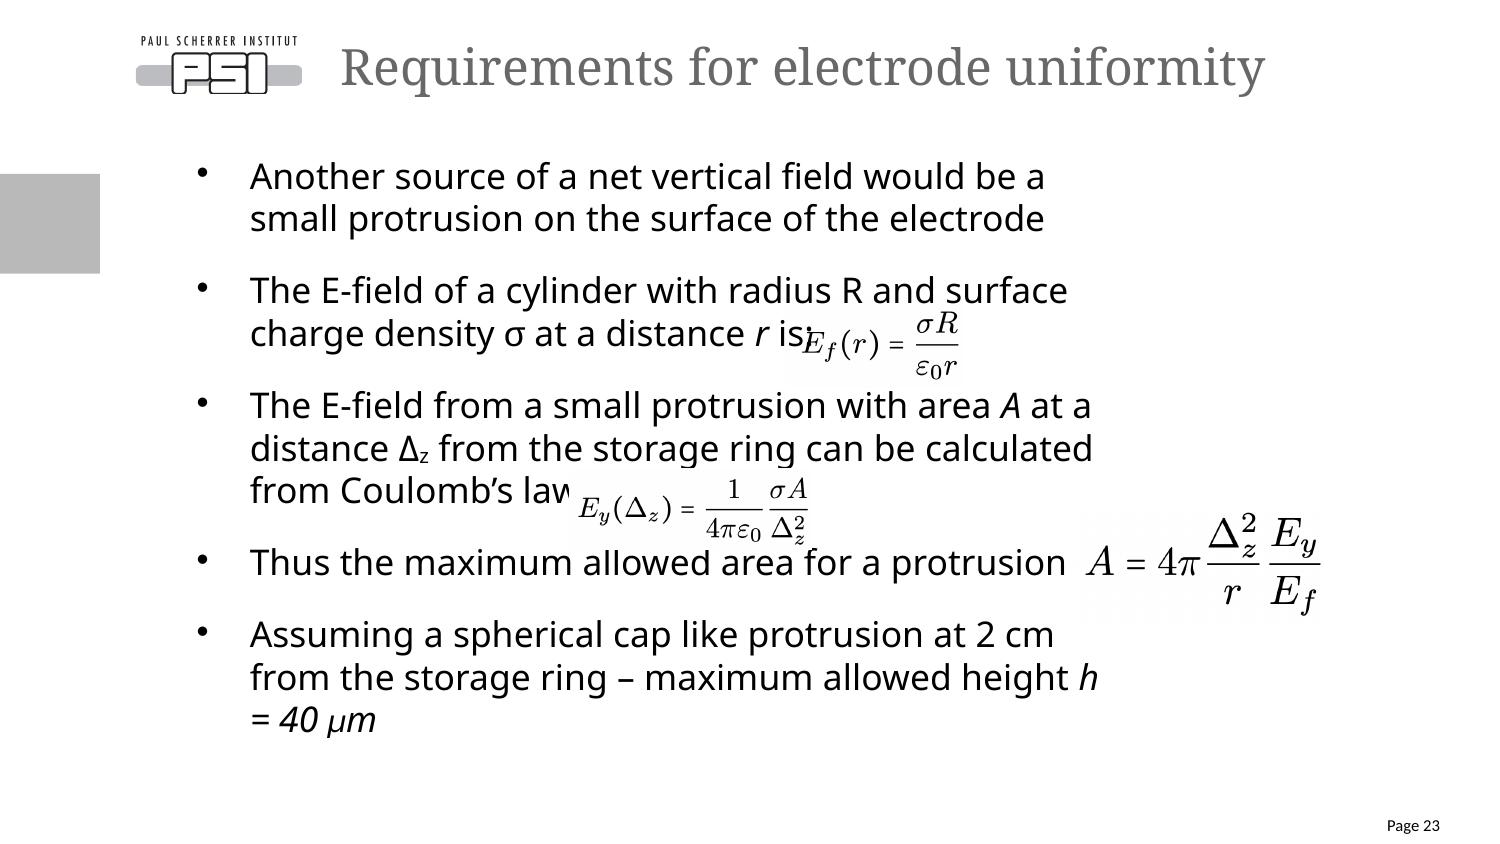

Requirements for electrode uniformity
# Another source of a net vertical field would be a small protrusion on the surface of the electrode
The E-field of a cylinder with radius R and surface charge density σ at a distance r is:
The E-field from a small protrusion with area A at a distance Δz from the storage ring can be calculated from Coulomb’s law:
Thus the maximum allowed area for a protrusion is:
Assuming a spherical cap like protrusion at 2 cm from the storage ring – maximum allowed height h = 40 µm
Page